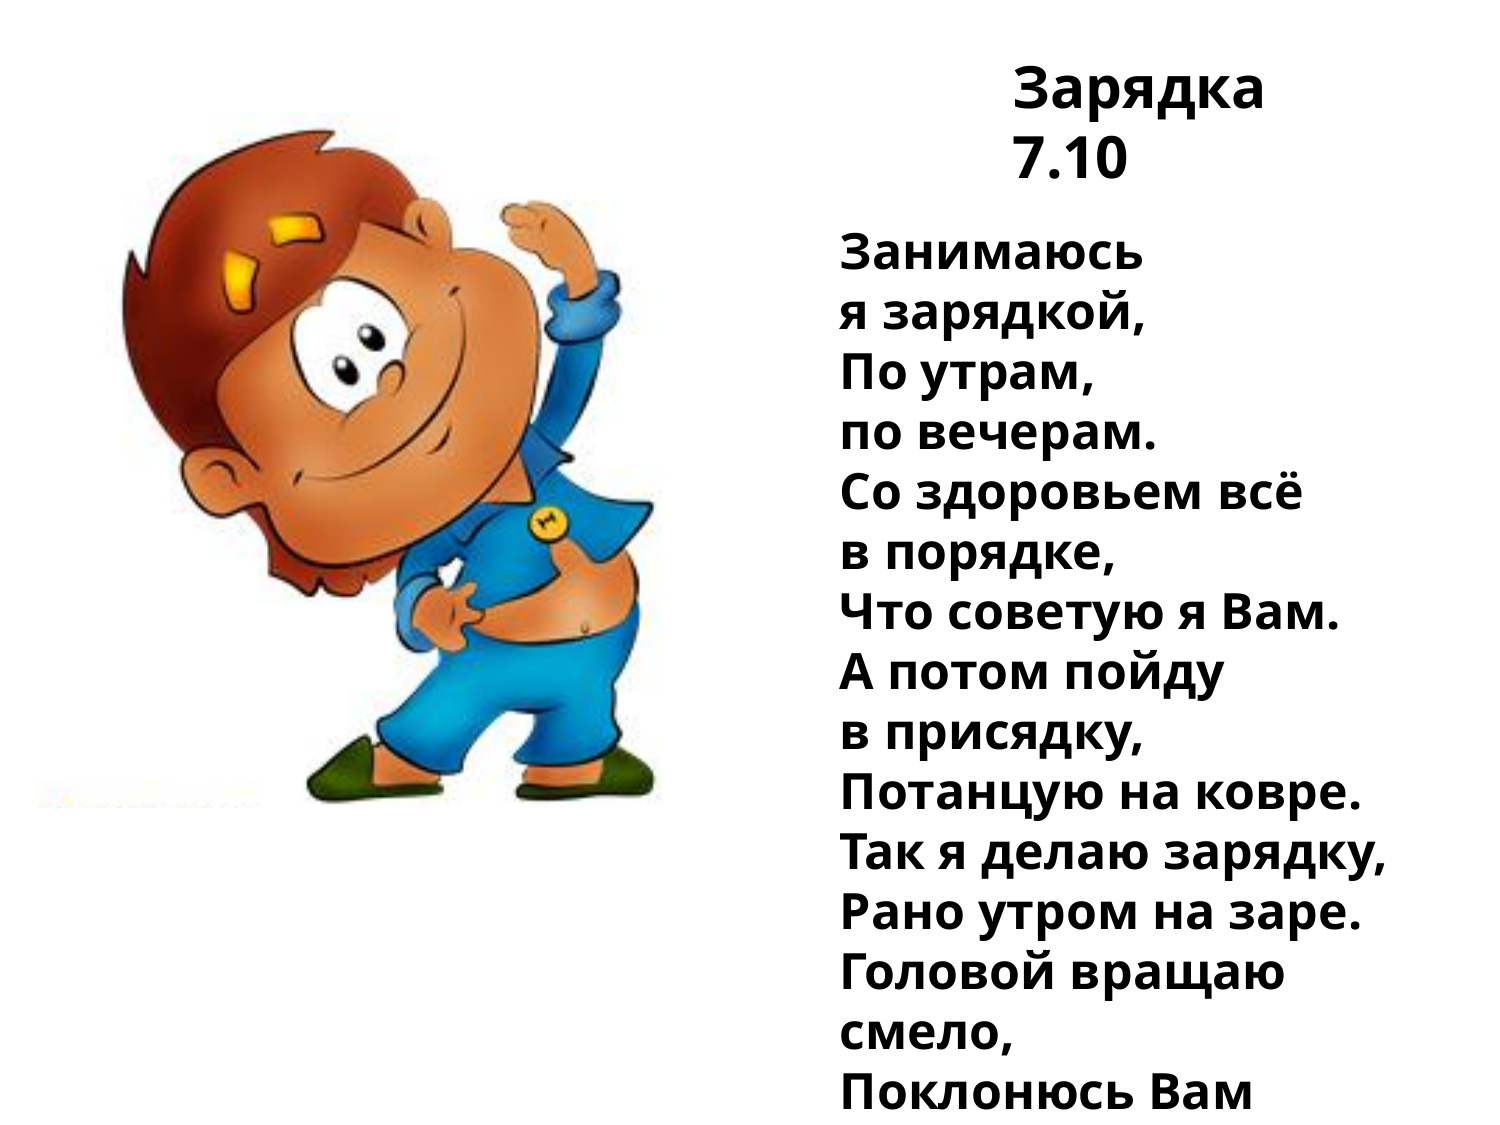

Зарядка 7.10
Занимаюсь я зарядкой,
По утрам, по вечерам.
Со здоровьем всё в порядке,
Что советую я Вам.
А потом пойду в присядку,
Потанцую на ковре.
Так я делаю зарядку,
Рано утром на заре.
Головой вращаю смело,
Поклонюсь Вам до земли.
Дух здоровый, крепче тело,
С добрым утром — земляки!